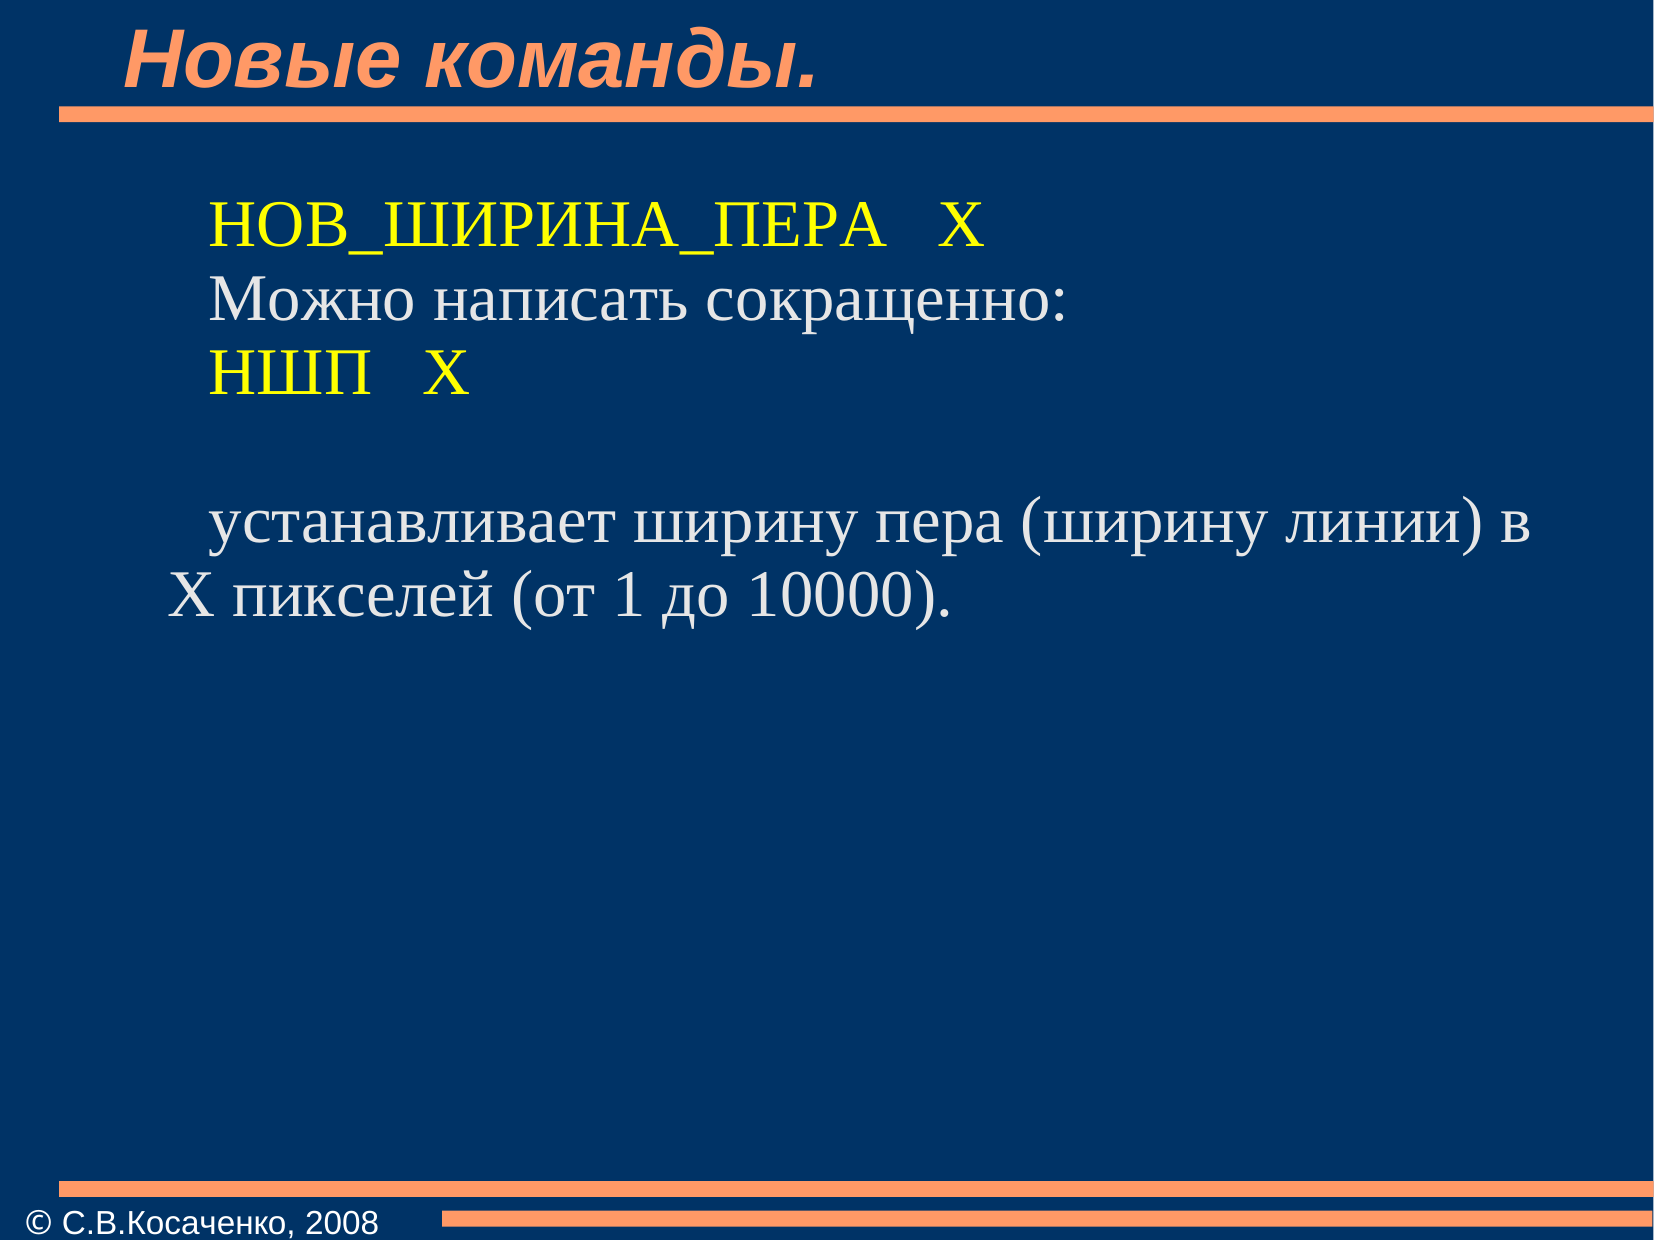

# Новые команды.
НОВ_ШИРИНА_ПЕРА X
Можно написать сокращенно:
НШП X
устанавливает ширину пера (ширину линии) в X пикселей (от 1 до 10000).